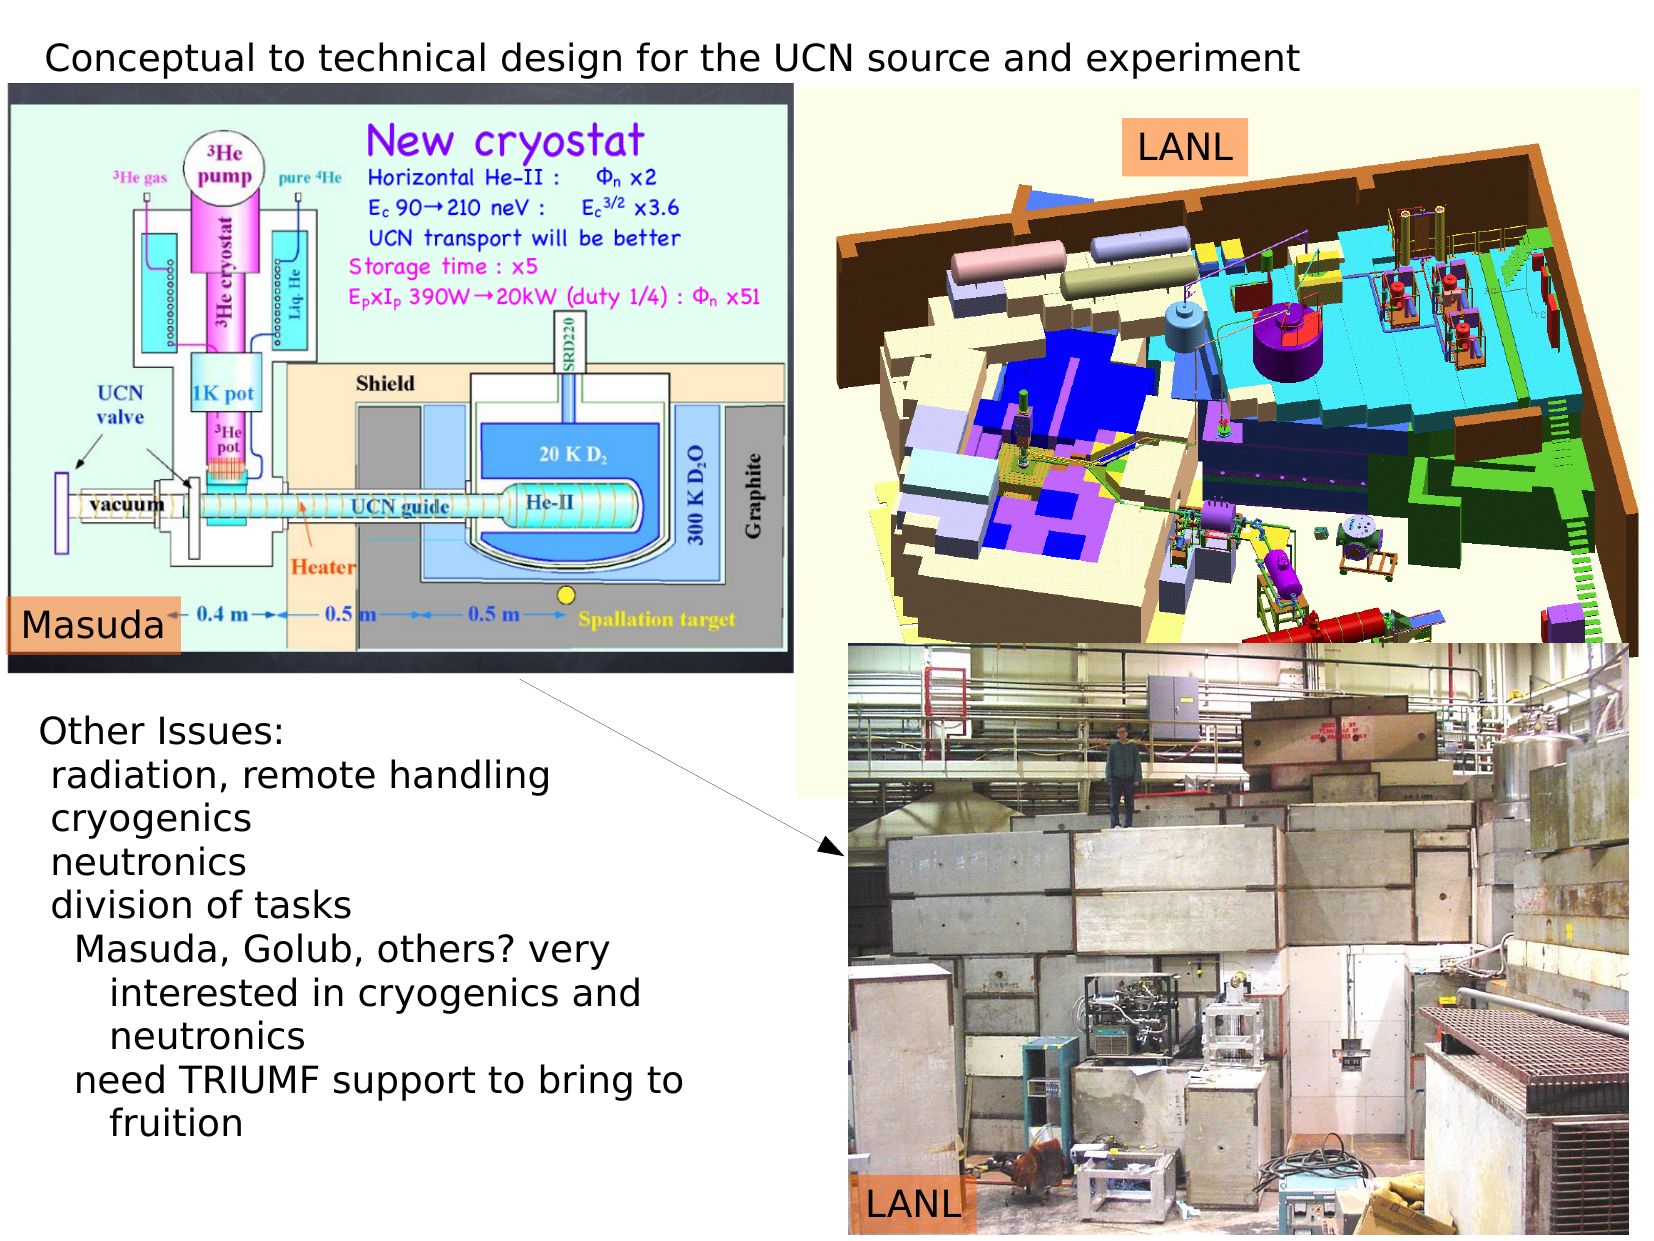

Conceptual to technical design for the UCN source and experiment
LANL
Masuda
Other Issues:
 radiation, remote handling
 cryogenics
 neutronics
 division of tasks
Masuda, Golub, others? very interested in cryogenics and neutronics
need TRIUMF support to bring to fruition
LANL